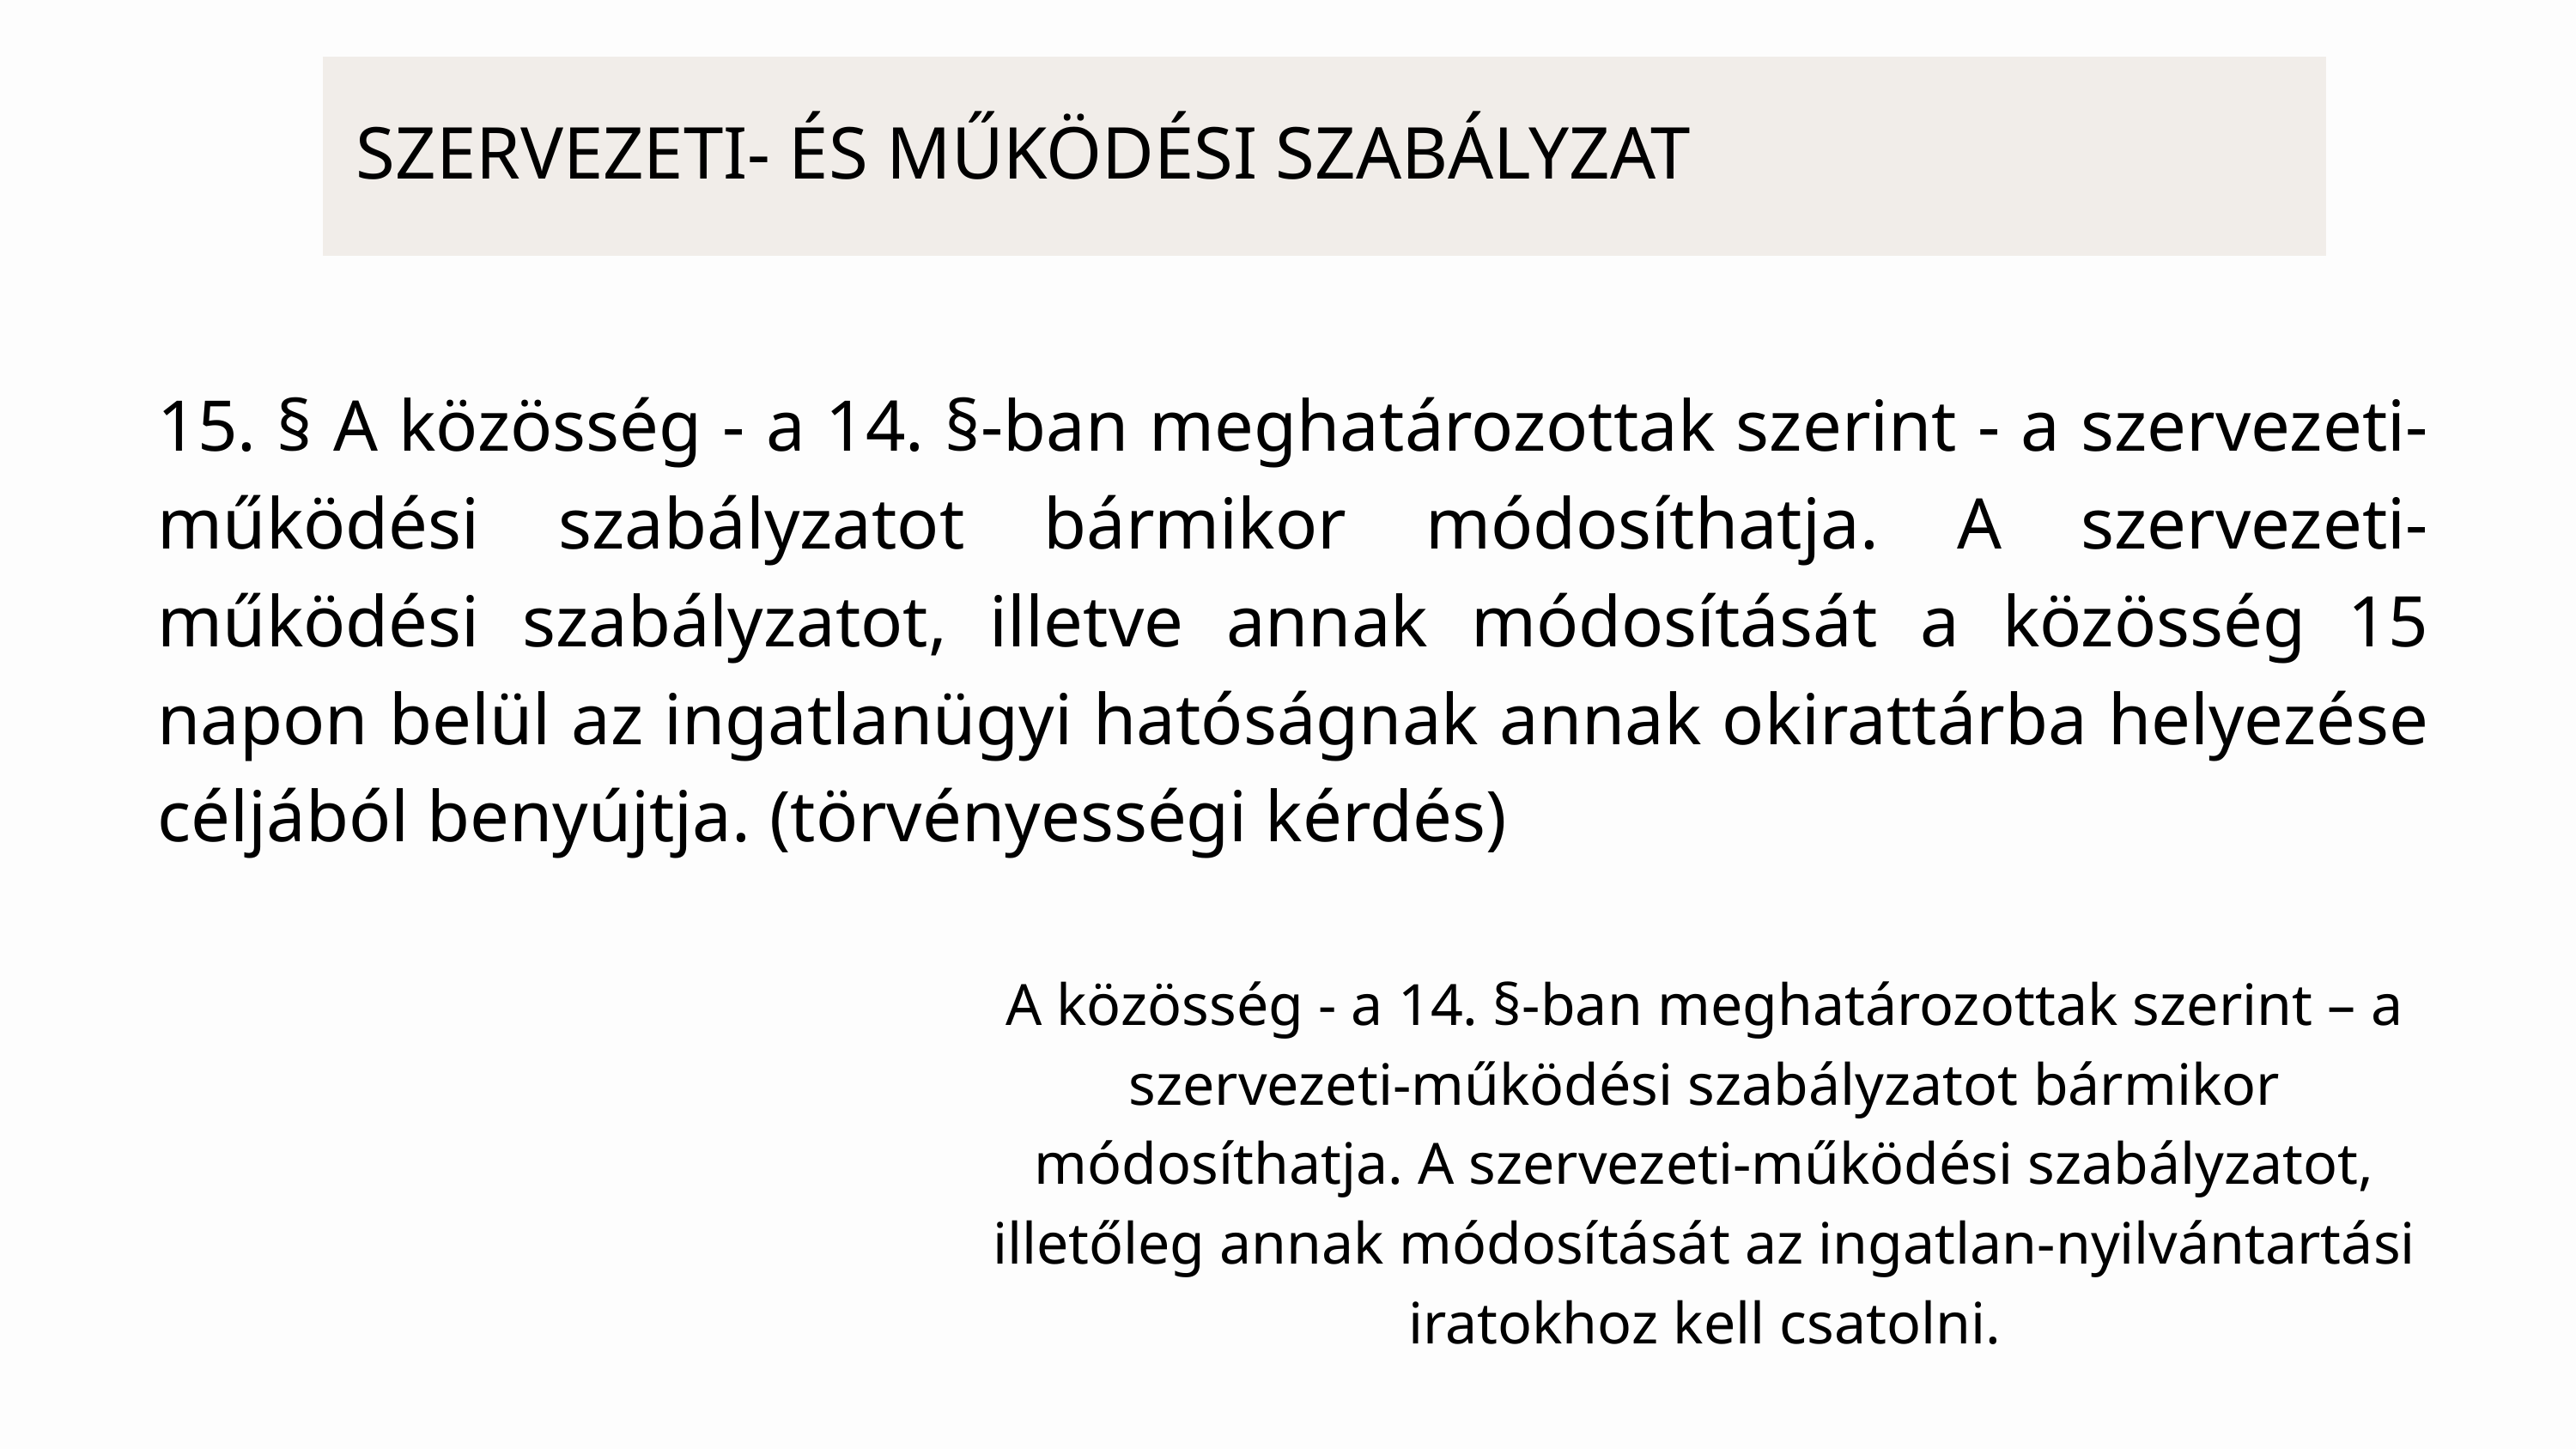

SZERVEZETI- ÉS MŰKÖDÉSI SZABÁLYZAT
15. § A közösség - a 14. §-ban meghatározottak szerint - a szervezeti-működési szabályzatot bármikor módosíthatja. A szervezeti-működési szabályzatot, illetve annak módosítását a közösség 15 napon belül az ingatlanügyi hatóságnak annak okirattárba helyezése céljából benyújtja. (törvényességi kérdés)
A közösség - a 14. §-ban meghatározottak szerint – a szervezeti-működési szabályzatot bármikor módosíthatja. A szervezeti-működési szabályzatot, illetőleg annak módosítását az ingatlan-nyilvántartási iratokhoz kell csatolni.